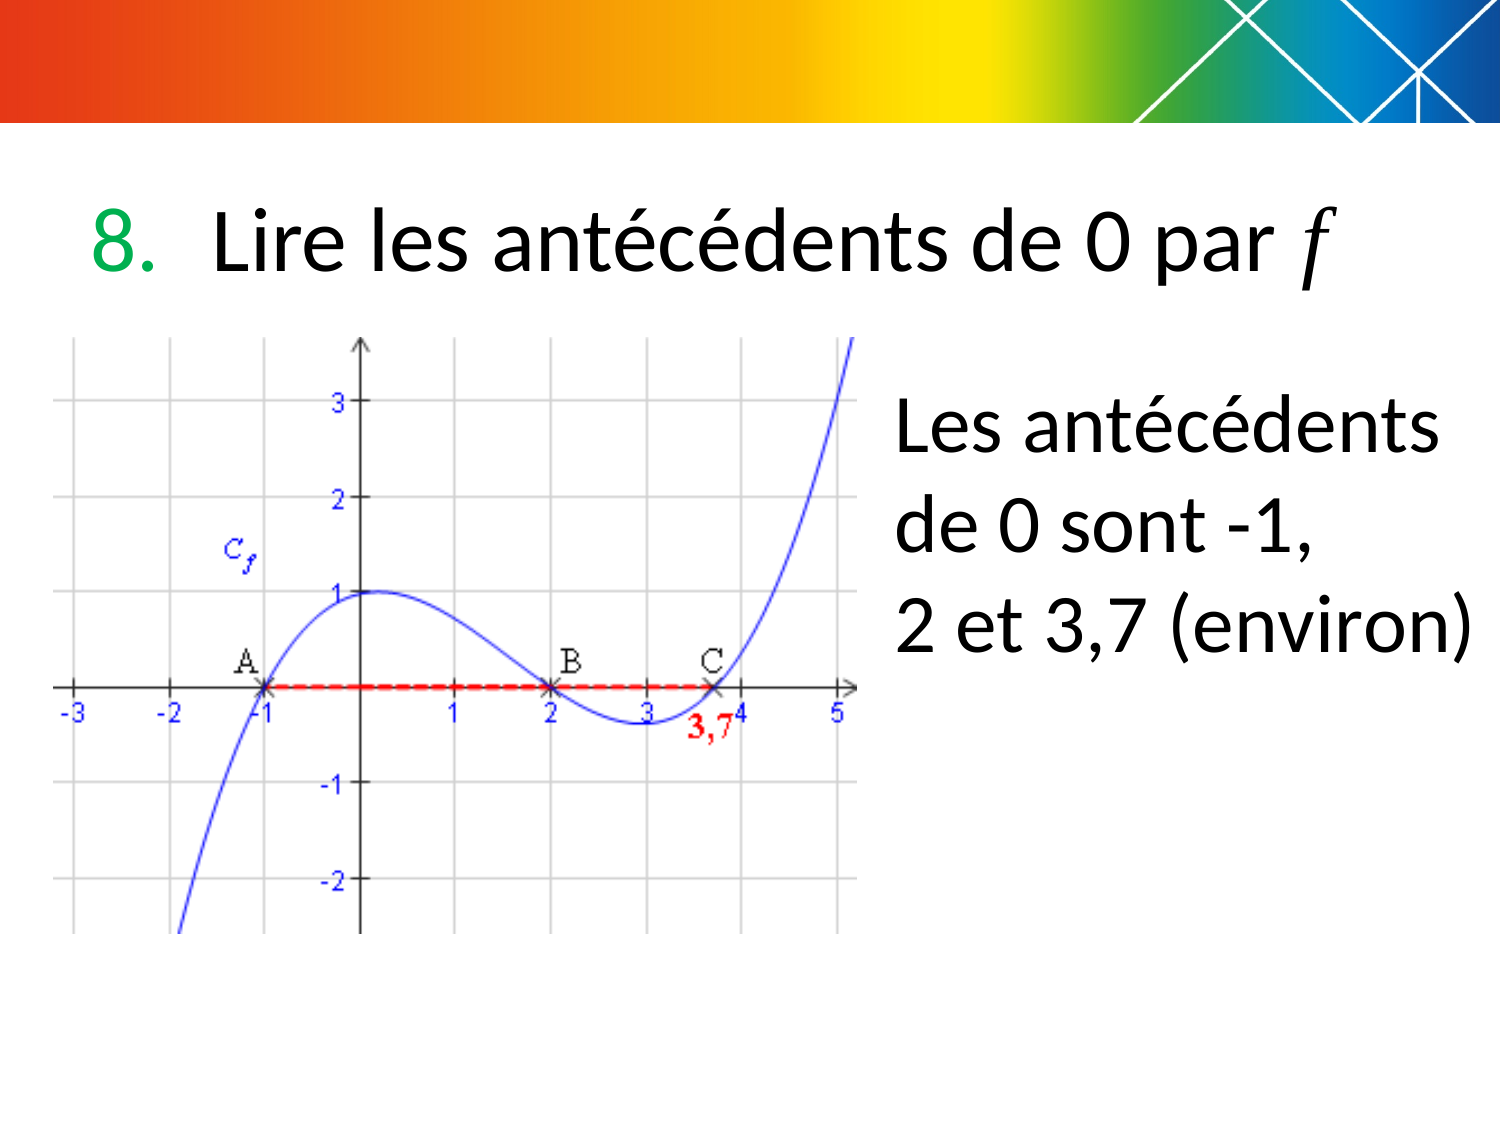

# Lire les antécédents de 0 par f
Les antécédents de 0 sont -1,
2 et 3,7 (environ)